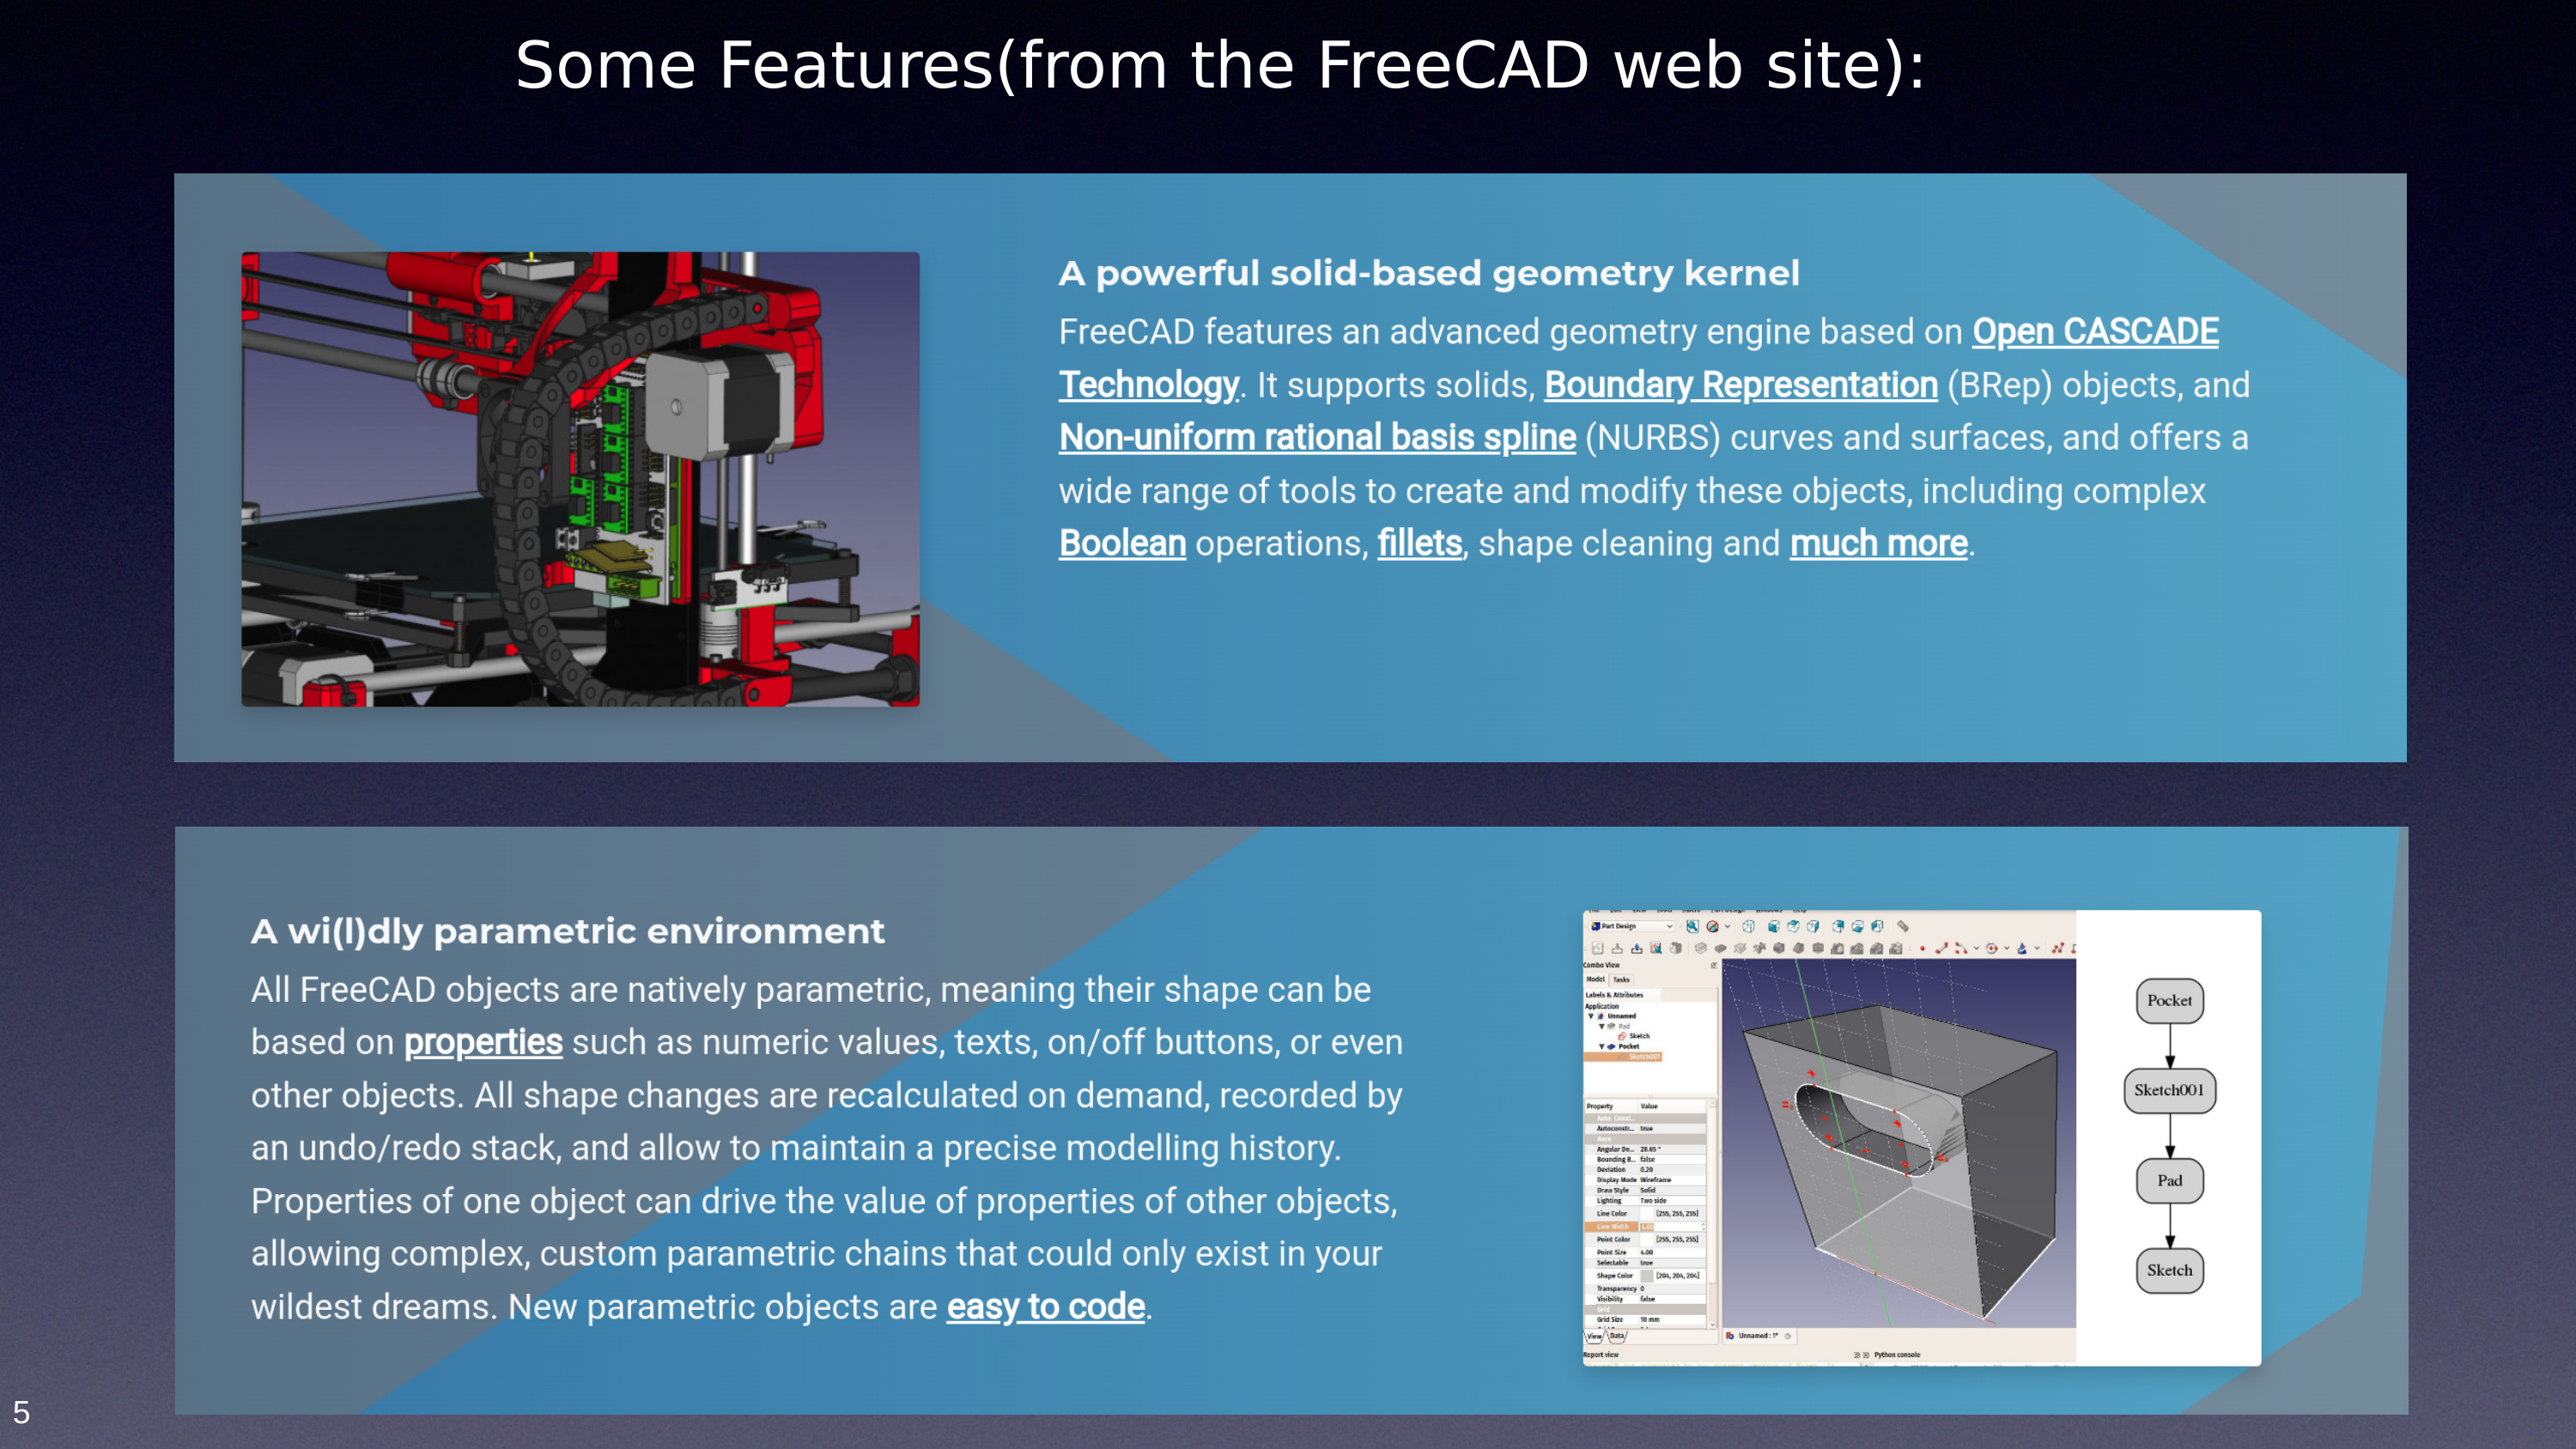

Some Features(from the FreeCAD web site):
5